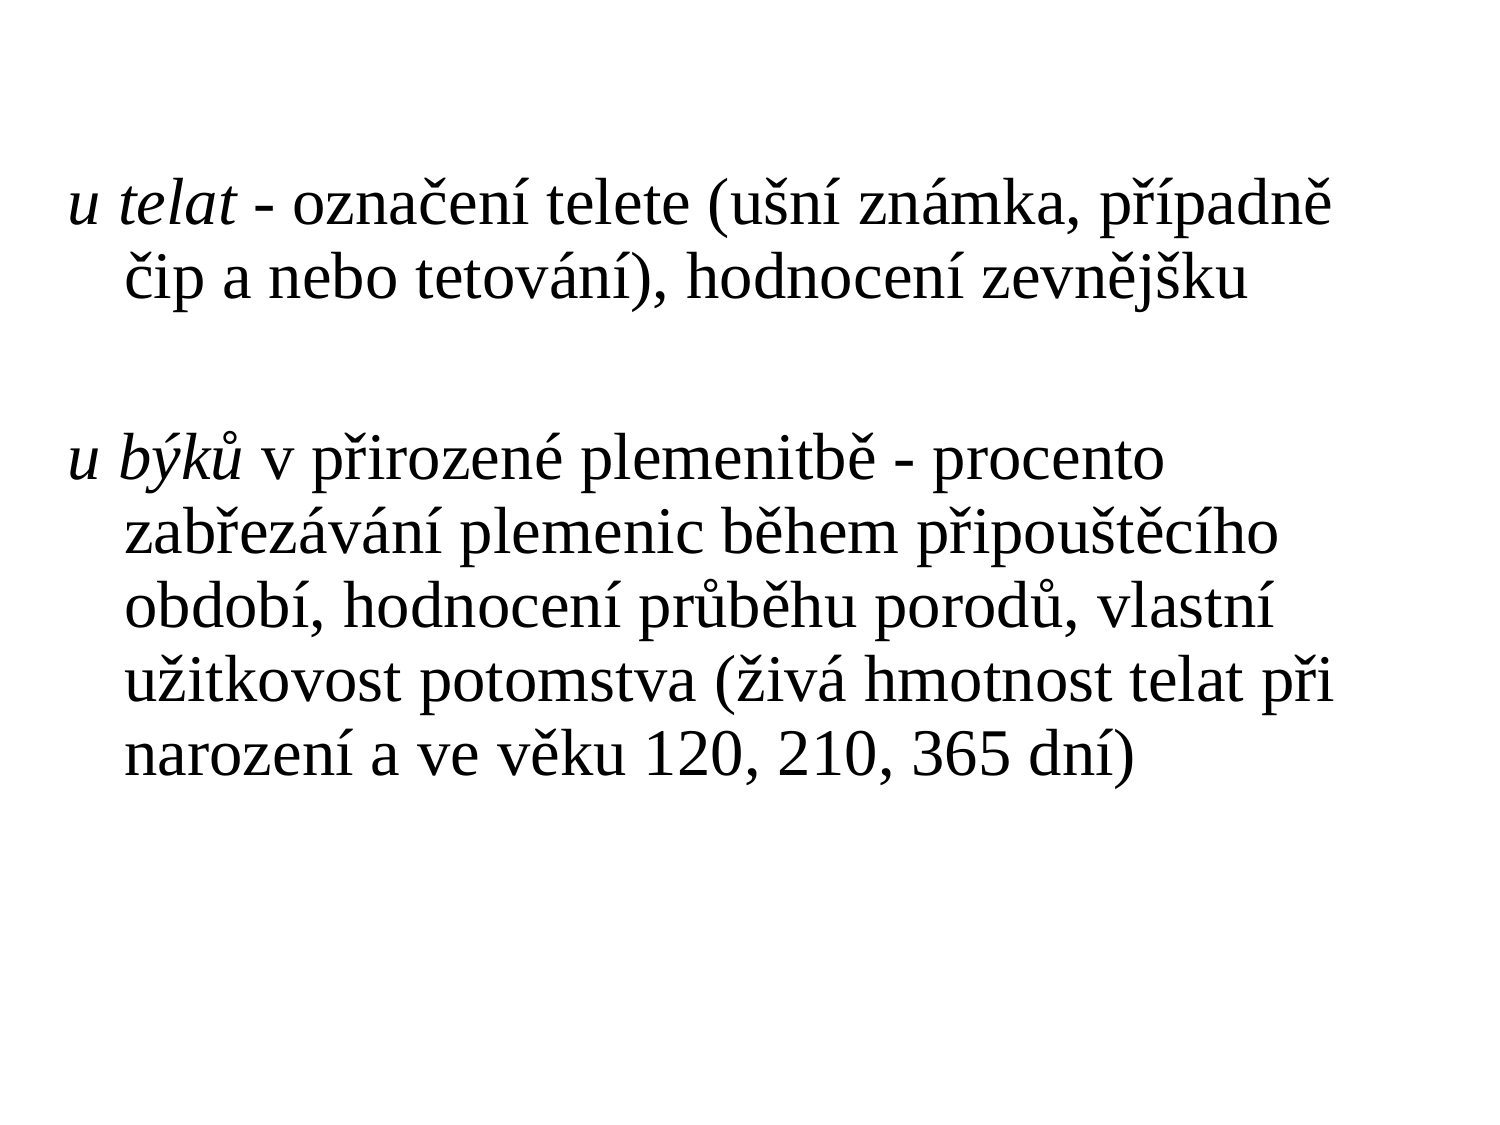

# u telat - označení telete (ušní známka, případně čip a nebo tetování), hodnocení zevnějšku
u býků v přirozené plemenitbě - procento zabřezávání plemenic během připouštěcího období, hodnocení průběhu porodů, vlastní užitkovost potomstva (živá hmotnost telat při narození a ve věku 120, 210, 365 dní)